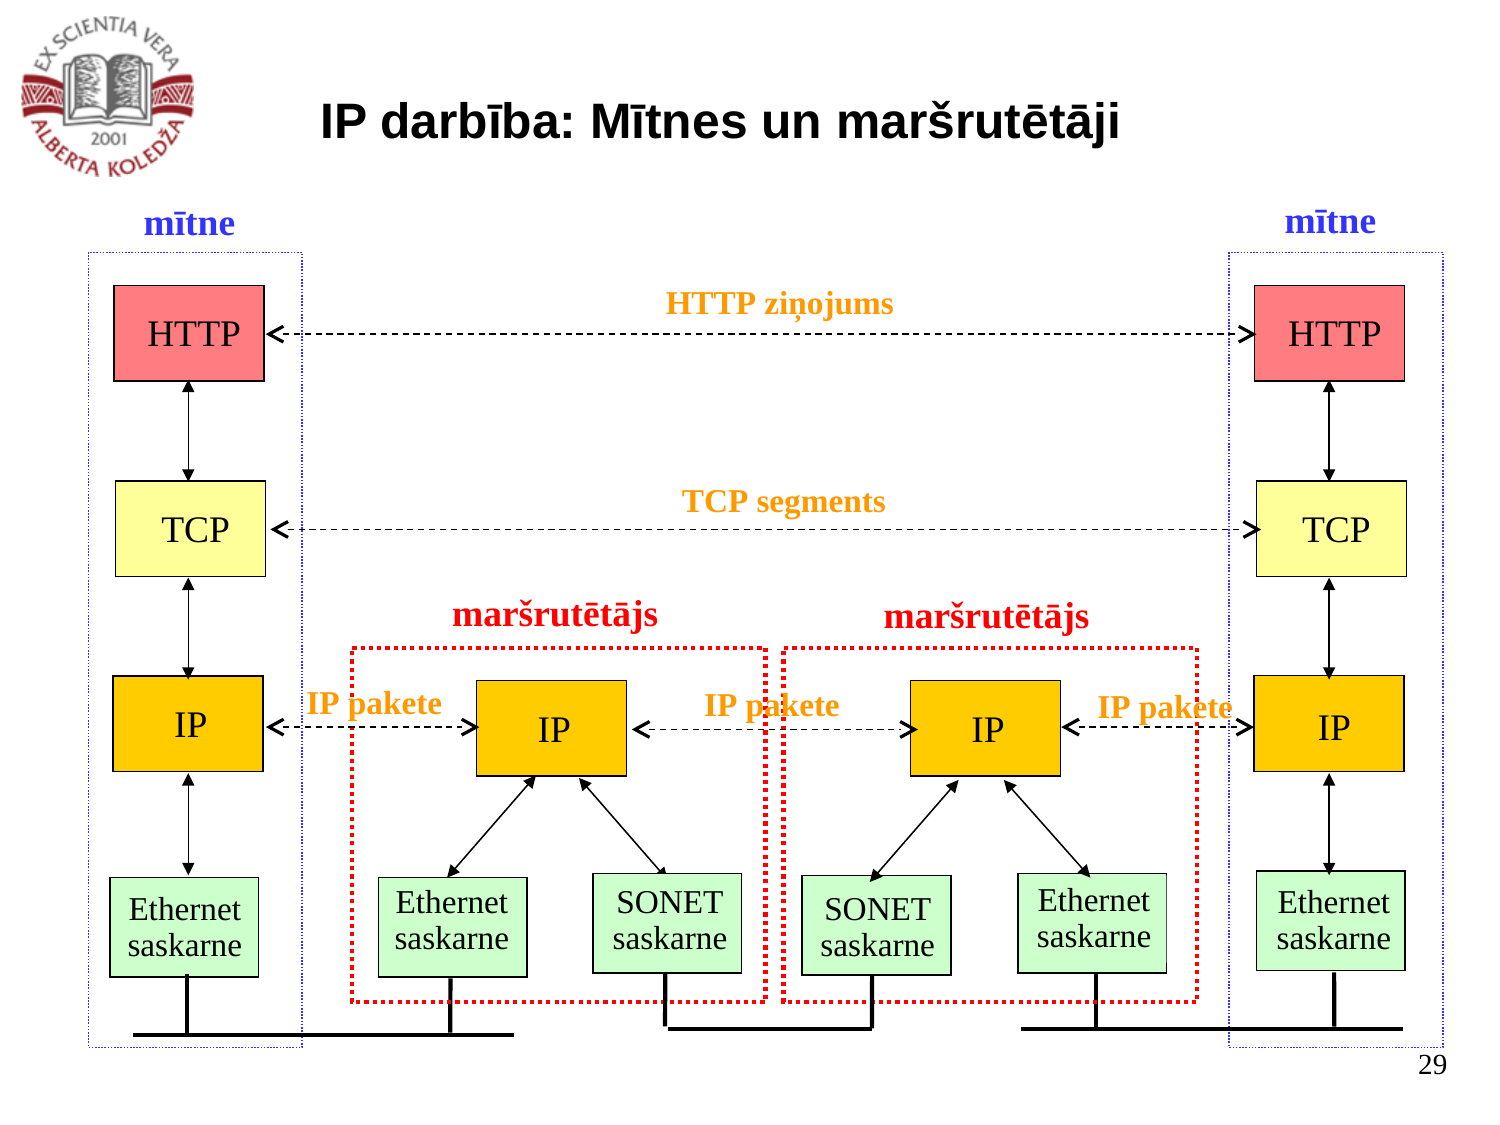

# IP darbība: Mītnes un maršrutētāji
mītne
mītne
HTTP ziņojums
HTTP
HTTP
TCP segments
TCP
TCP
maršrutētājs
maršrutētājs
IP pakete
IP
IP pakete
IP pakete
IP
IP
IP
Ethernet
saskarne
Ethernet
saskarne
SONET
saskarne
Ethernet
saskarne
Ethernet
saskarne
SONET
saskarne